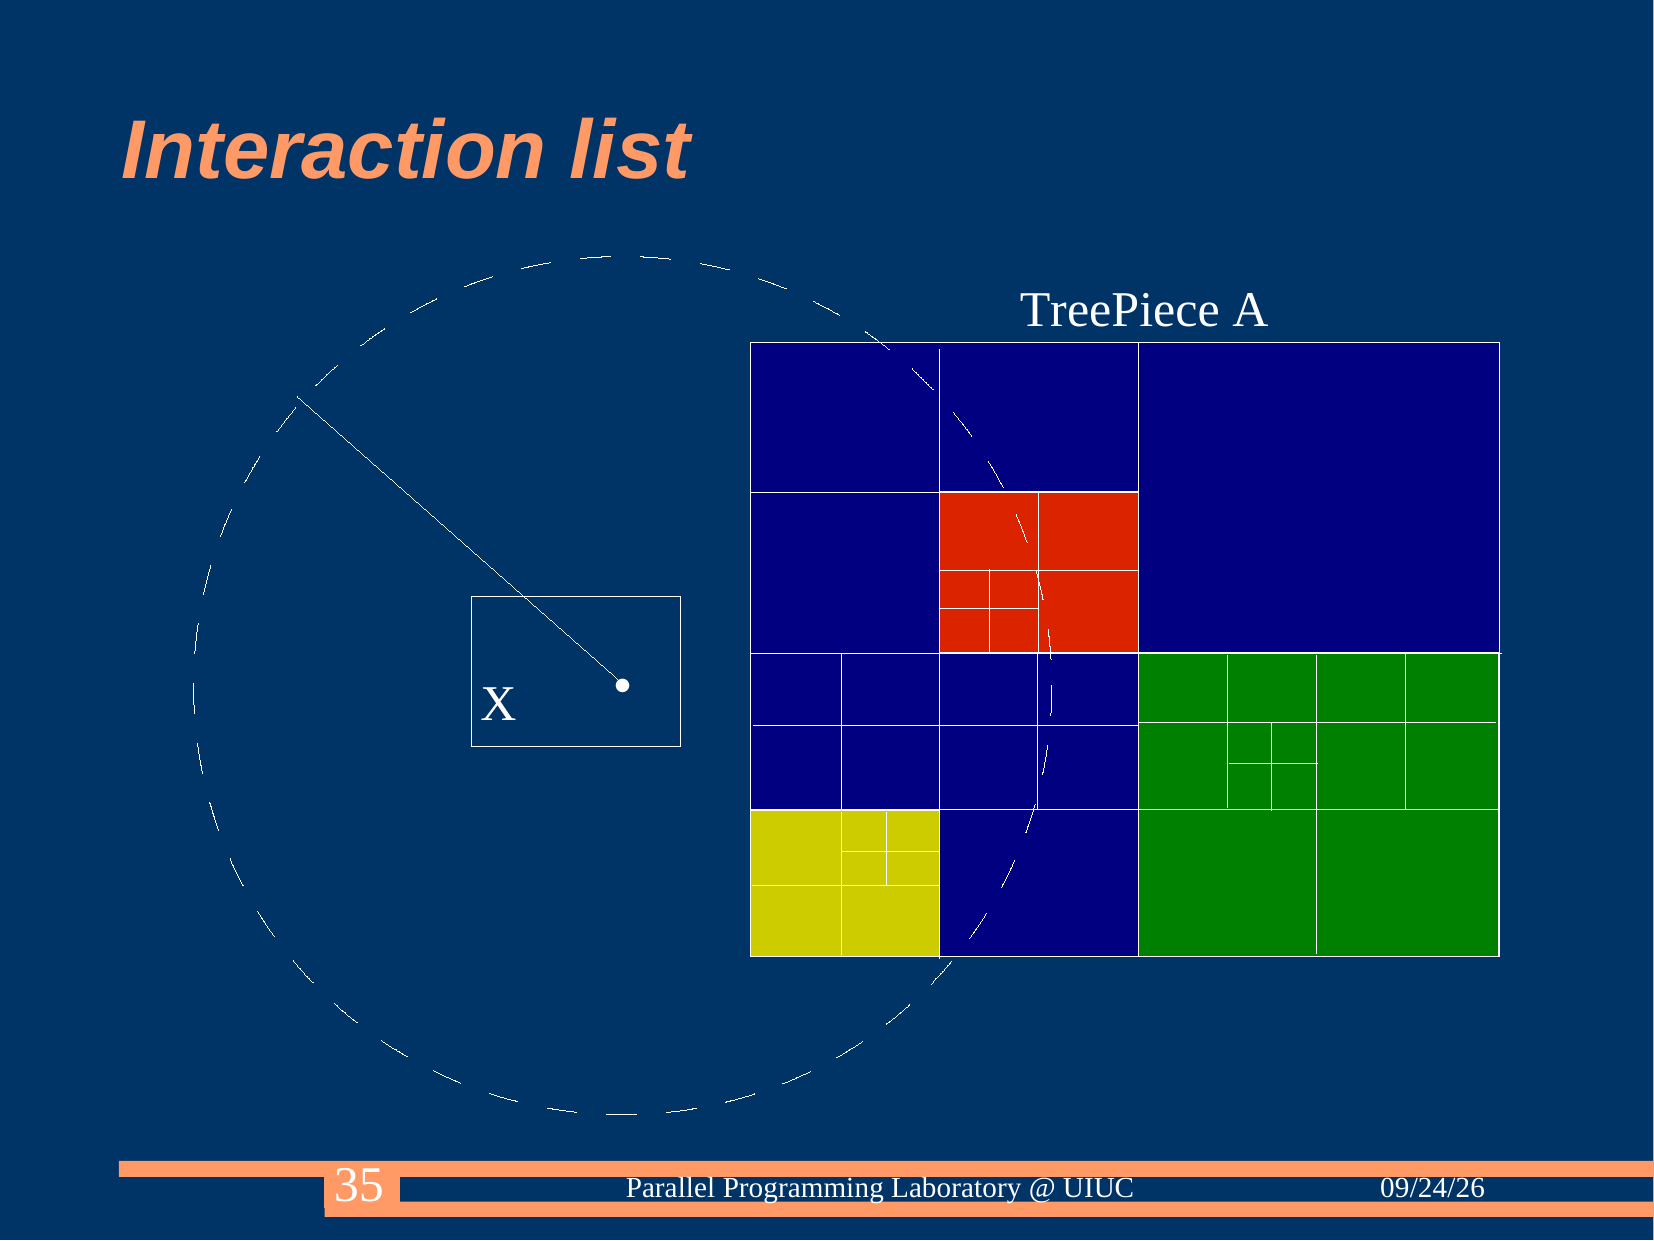

# Interaction list
•
TreePiece A
X
Parallel Programming Laboratory @ UIUC